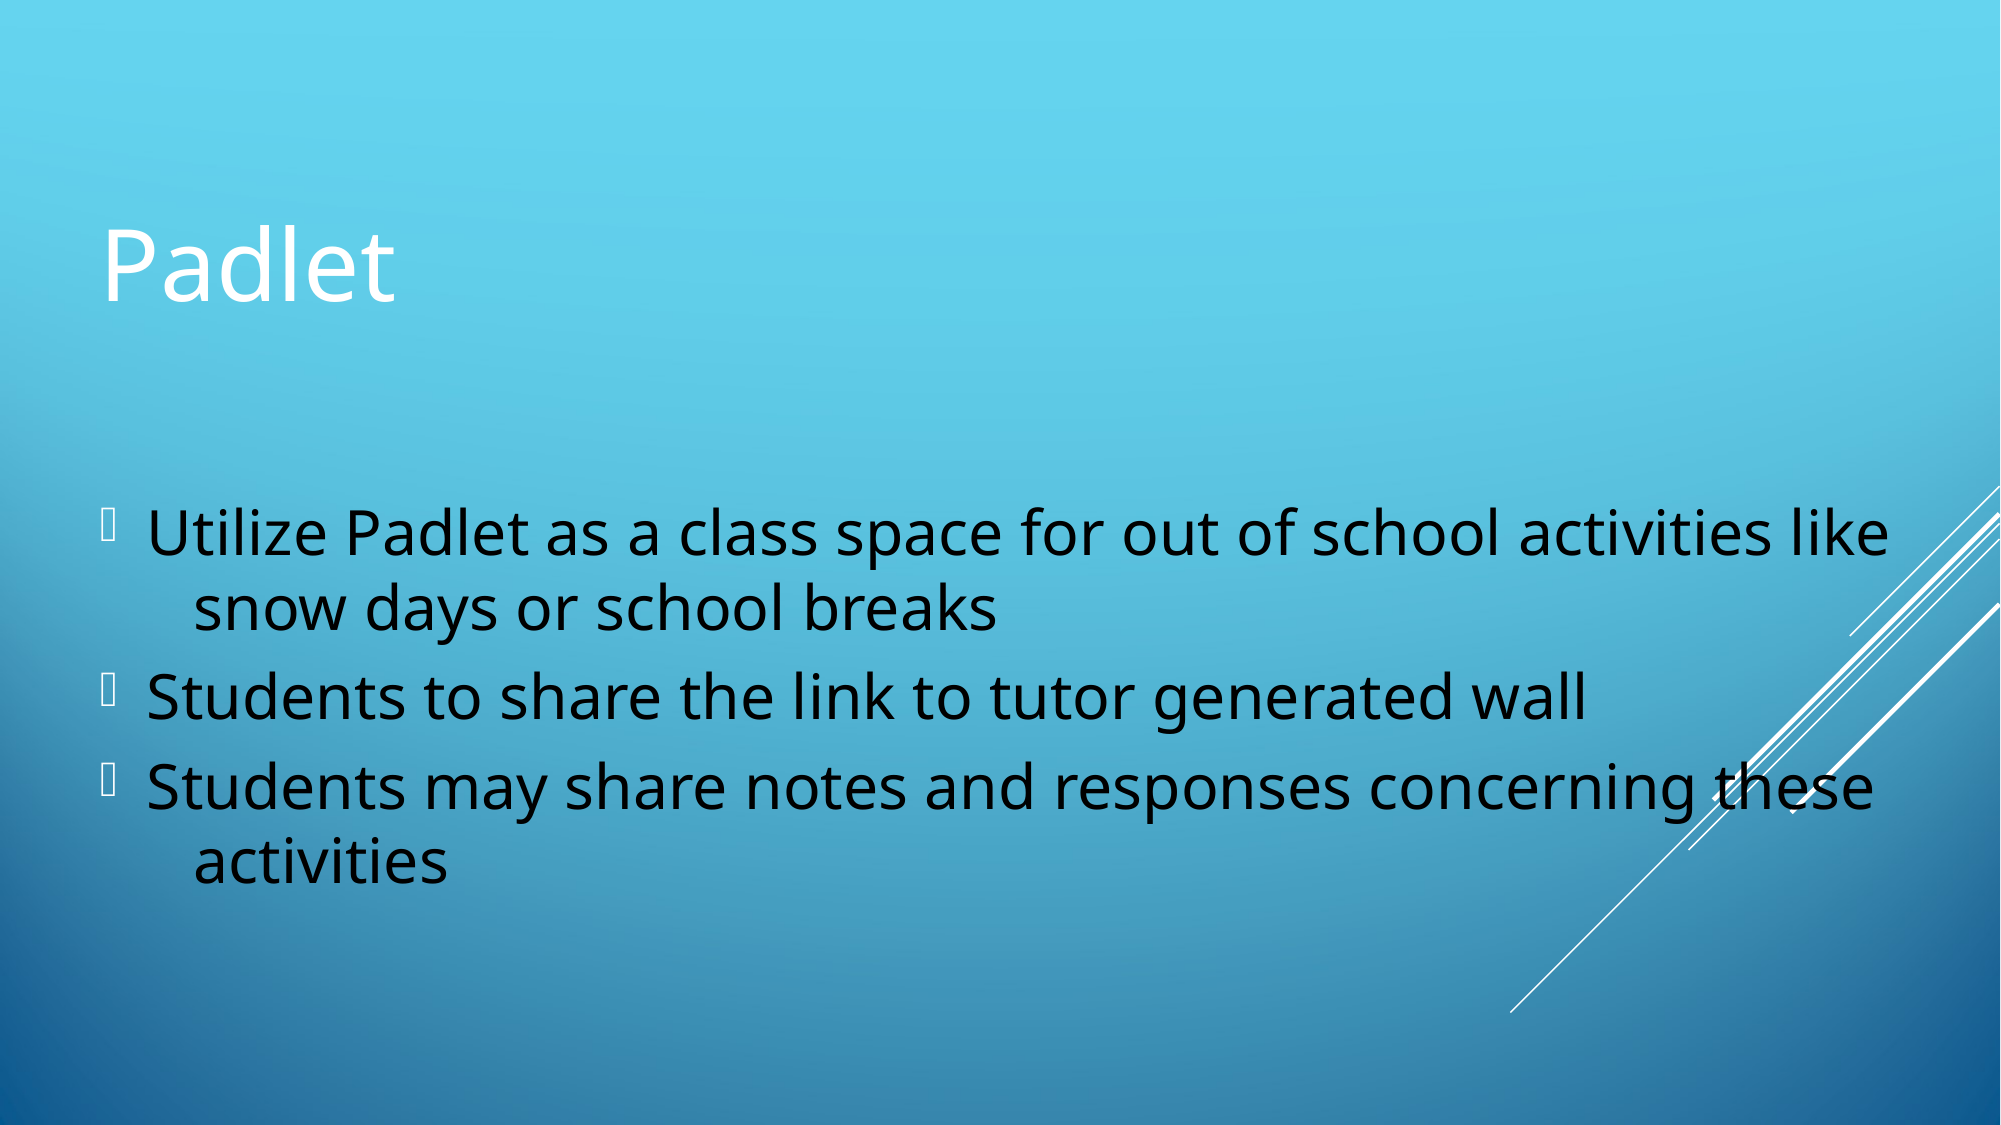

# Padlet
Utilize Padlet as a class space for out of school activities like snow days or school breaks
Students to share the link to tutor generated wall
Students may share notes and responses concerning these activities